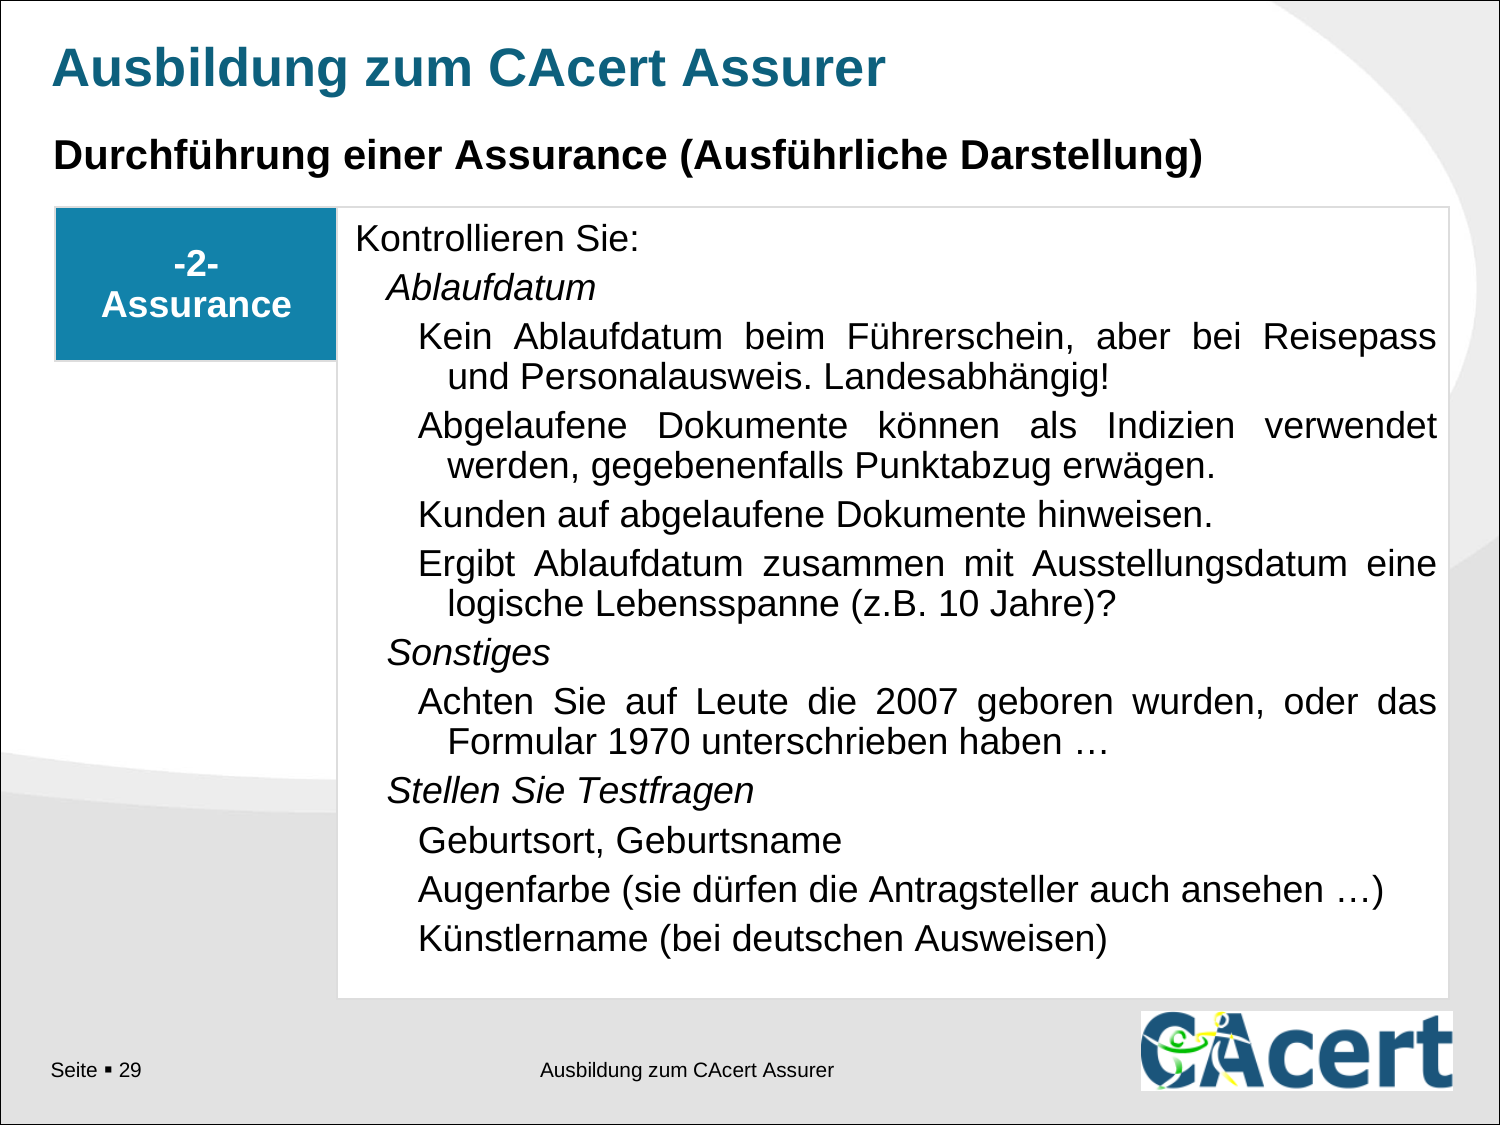

# Ausbildung zum CAcert Assurer
Durchführung einer Assurance (Ausführliche Darstellung)
-2-
Assurance
Kontrollieren Sie:
Ablaufdatum
Kein Ablaufdatum beim Führerschein, aber bei Reisepass und Personalausweis. Landesabhängig!
Abgelaufene Dokumente können als Indizien verwendet werden, gegebenenfalls Punktabzug erwägen.
Kunden auf abgelaufene Dokumente hinweisen.
Ergibt Ablaufdatum zusammen mit Ausstellungsdatum eine logische Lebensspanne (z.B. 10 Jahre)?
Sonstiges
Achten Sie auf Leute die 2007 geboren wurden, oder das Formular 1970 unterschrieben haben …
Stellen Sie Testfragen
Geburtsort, Geburtsname
Augenfarbe (sie dürfen die Antragsteller auch ansehen …)
Künstlername (bei deutschen Ausweisen)
Ausbildung zum CAcert Assurer